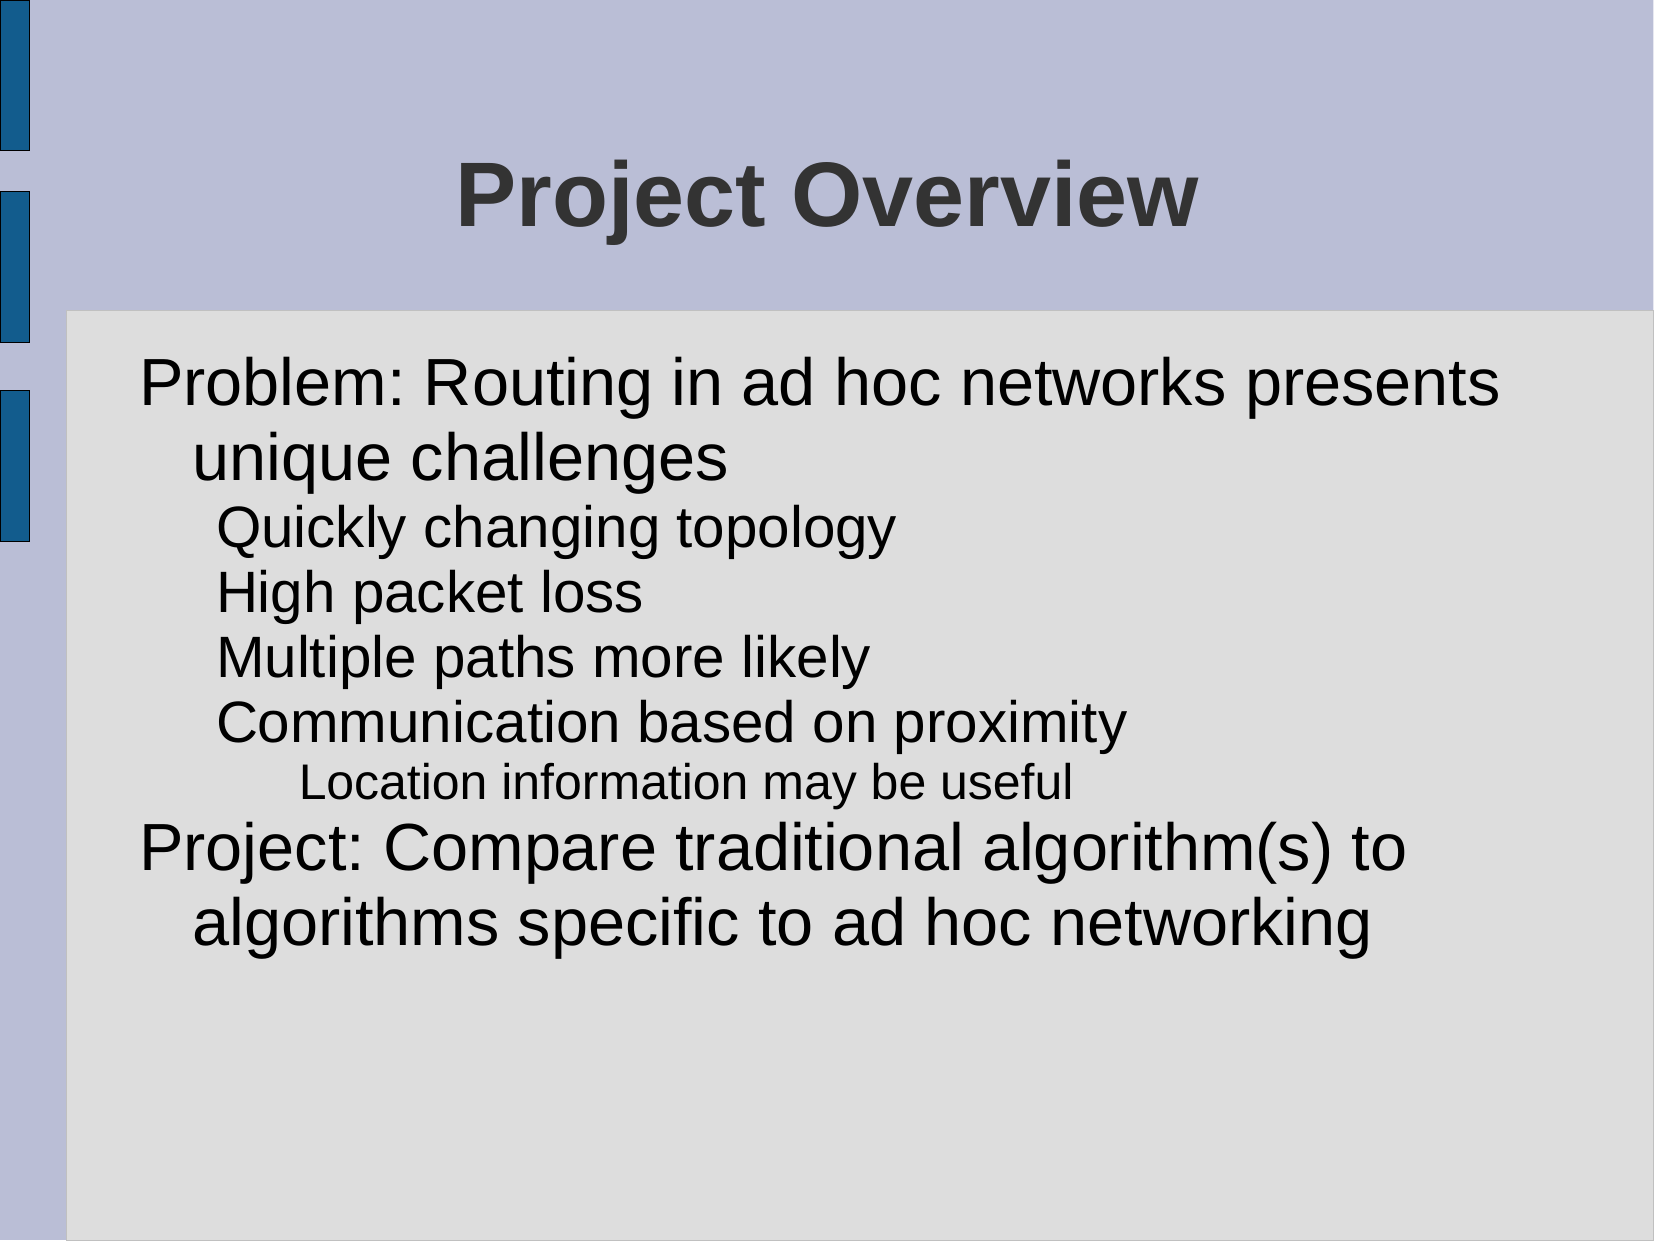

# Project Overview
Problem: Routing in ad hoc networks presents unique challenges
Quickly changing topology
High packet loss
Multiple paths more likely
Communication based on proximity
Location information may be useful
Project: Compare traditional algorithm(s) to algorithms specific to ad hoc networking